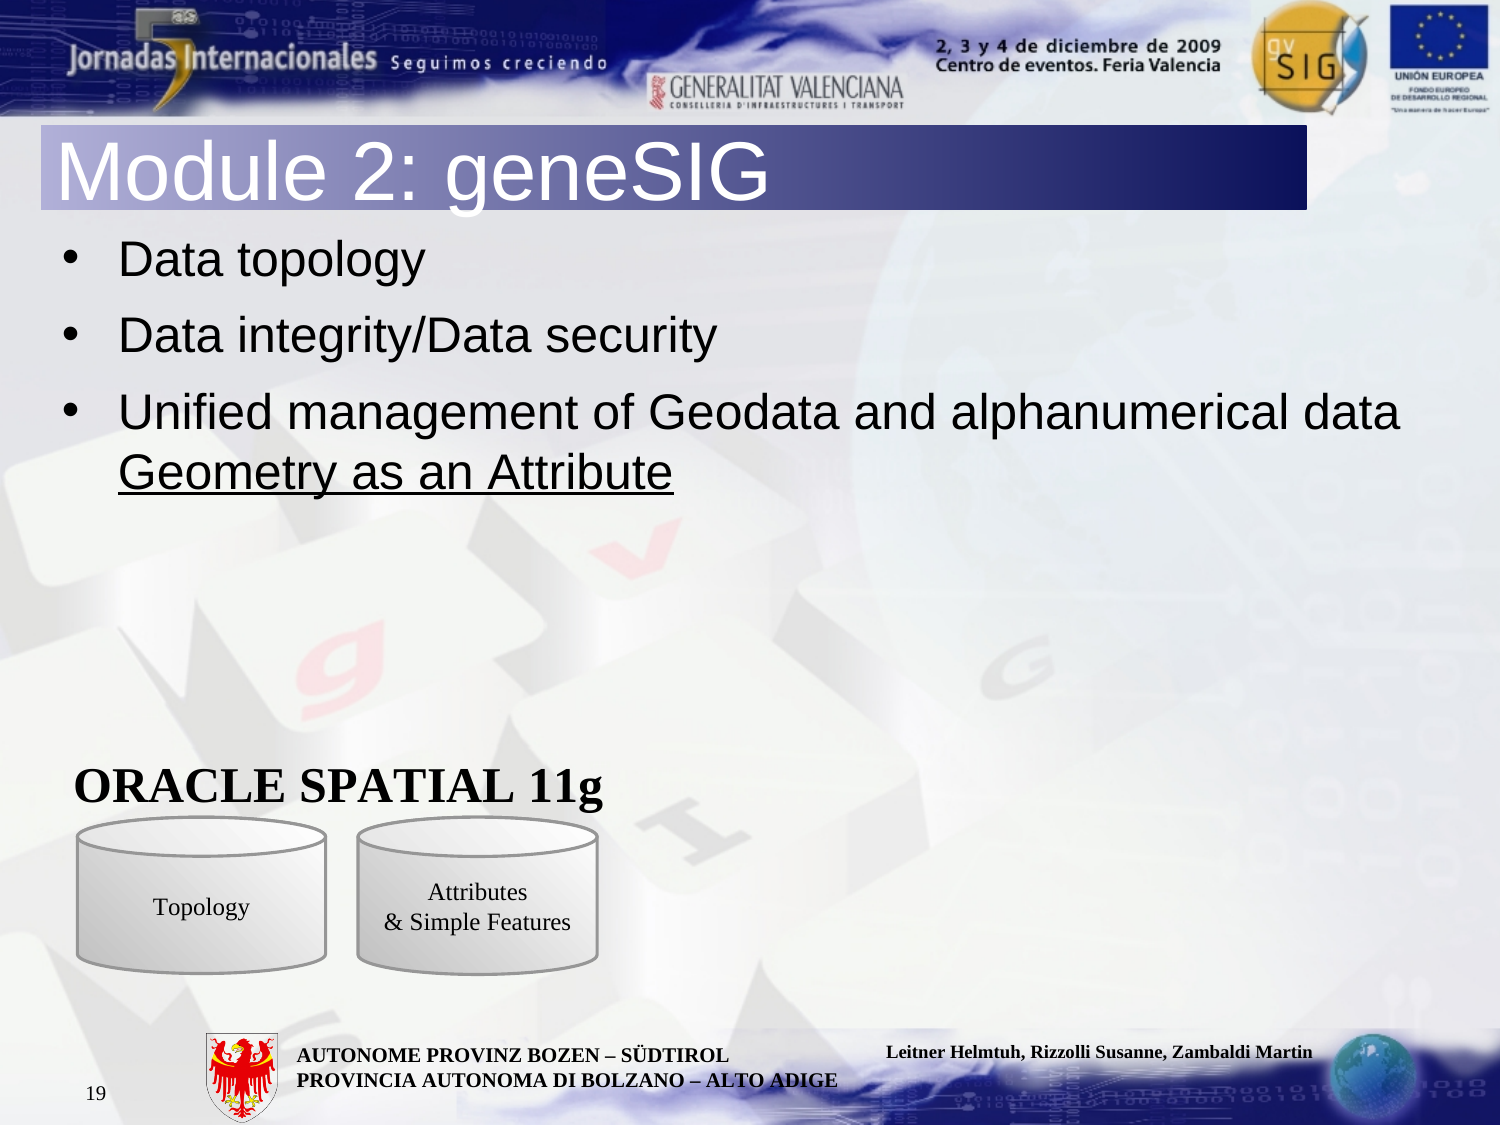

Module 2: geneSIG
# Data topology
Data integrity/Data security
Unified management of Geodata and alphanumerical data
Geometry as an Attribute
ORACLE SPATIAL 11g
Topology
Attributes
& Simple Features